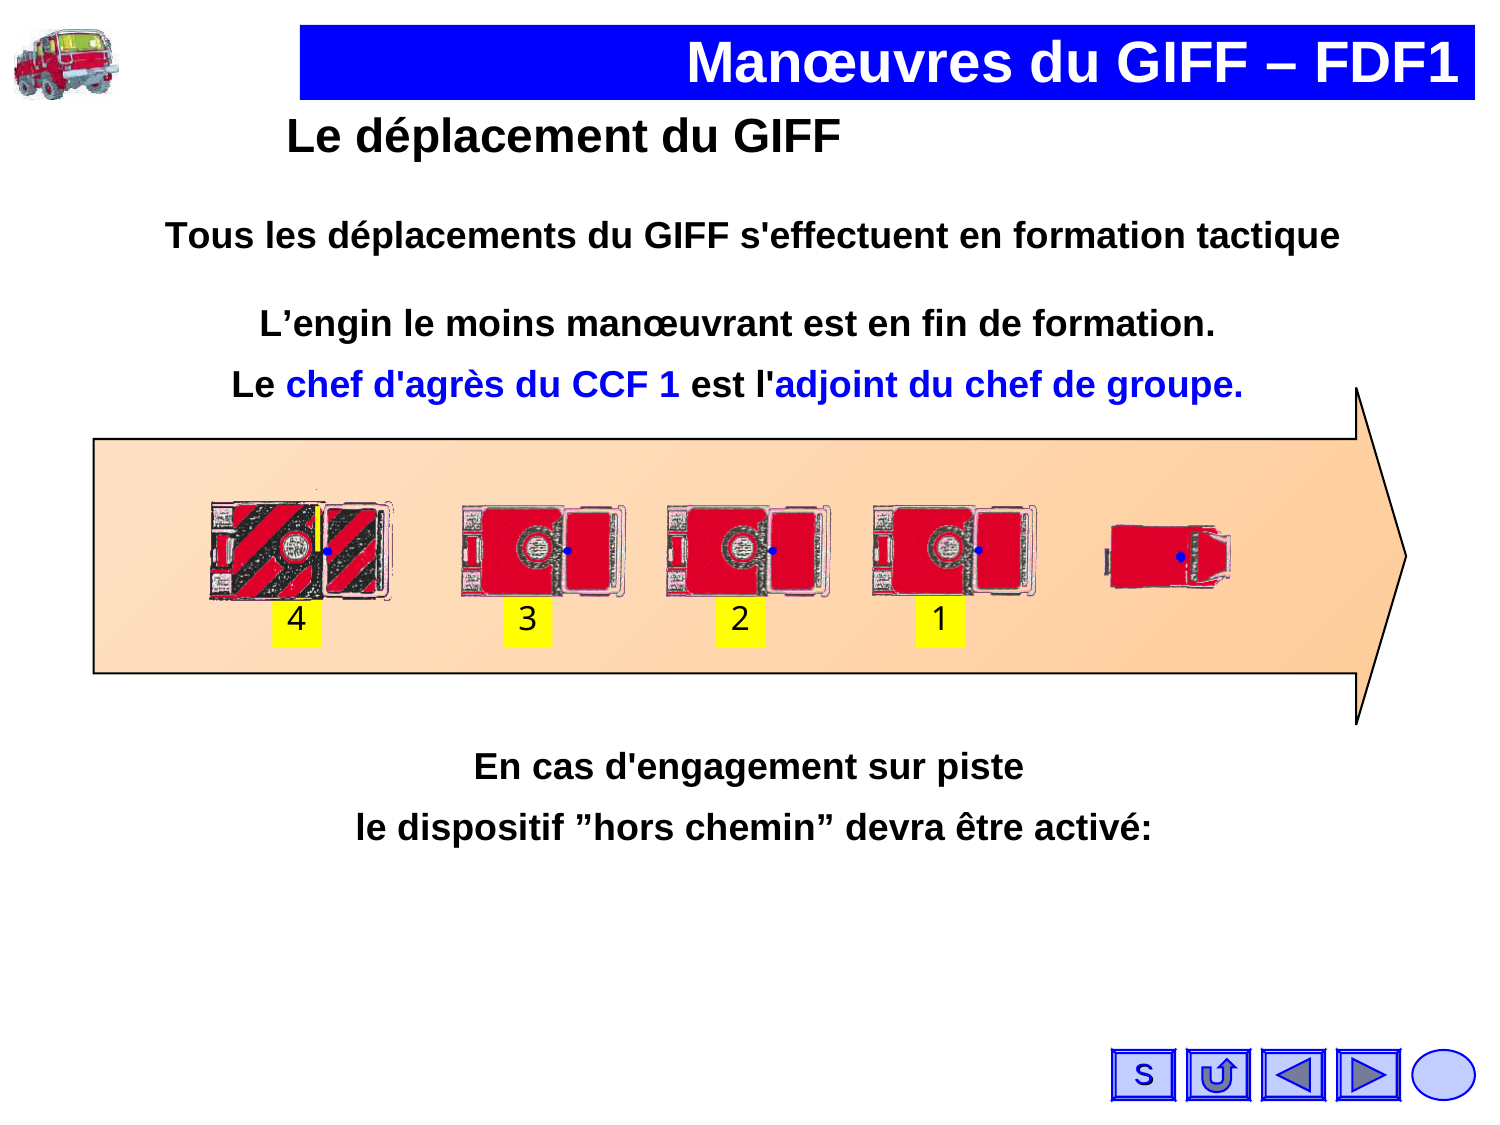

Manœuvres du GIFF – FDF1
Le déplacement du GIFF
Tous les déplacements du GIFF s'effectuent en formation tactique
L’engin le moins manœuvrant est en fin de formation.
Le chef d'agrès du CCF 1 est l'adjoint du chef de groupe.
4
3
2
1
En cas d'engagement sur piste
 le dispositif ”hors chemin” devra être activé: